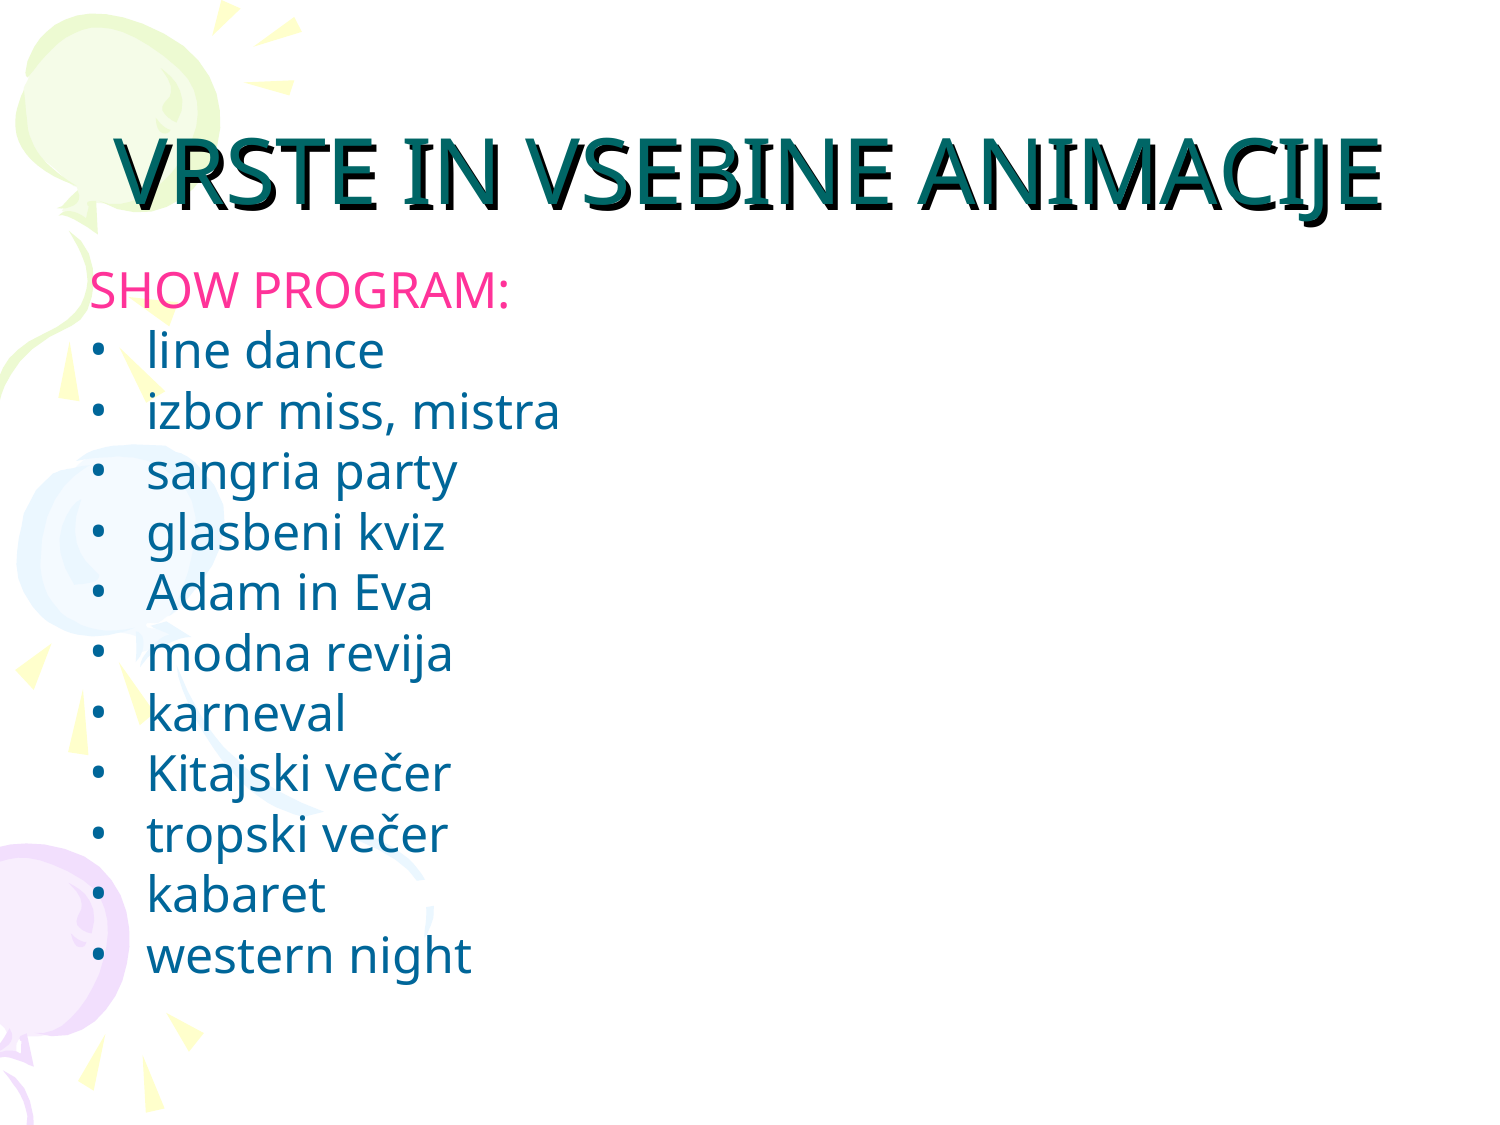

# VRSTE IN VSEBINE ANIMACIJE
SHOW PROGRAM:
line dance
izbor miss, mistra
sangria party
glasbeni kviz
Adam in Eva
modna revija
karneval
Kitajski večer
tropski večer
kabaret
western night